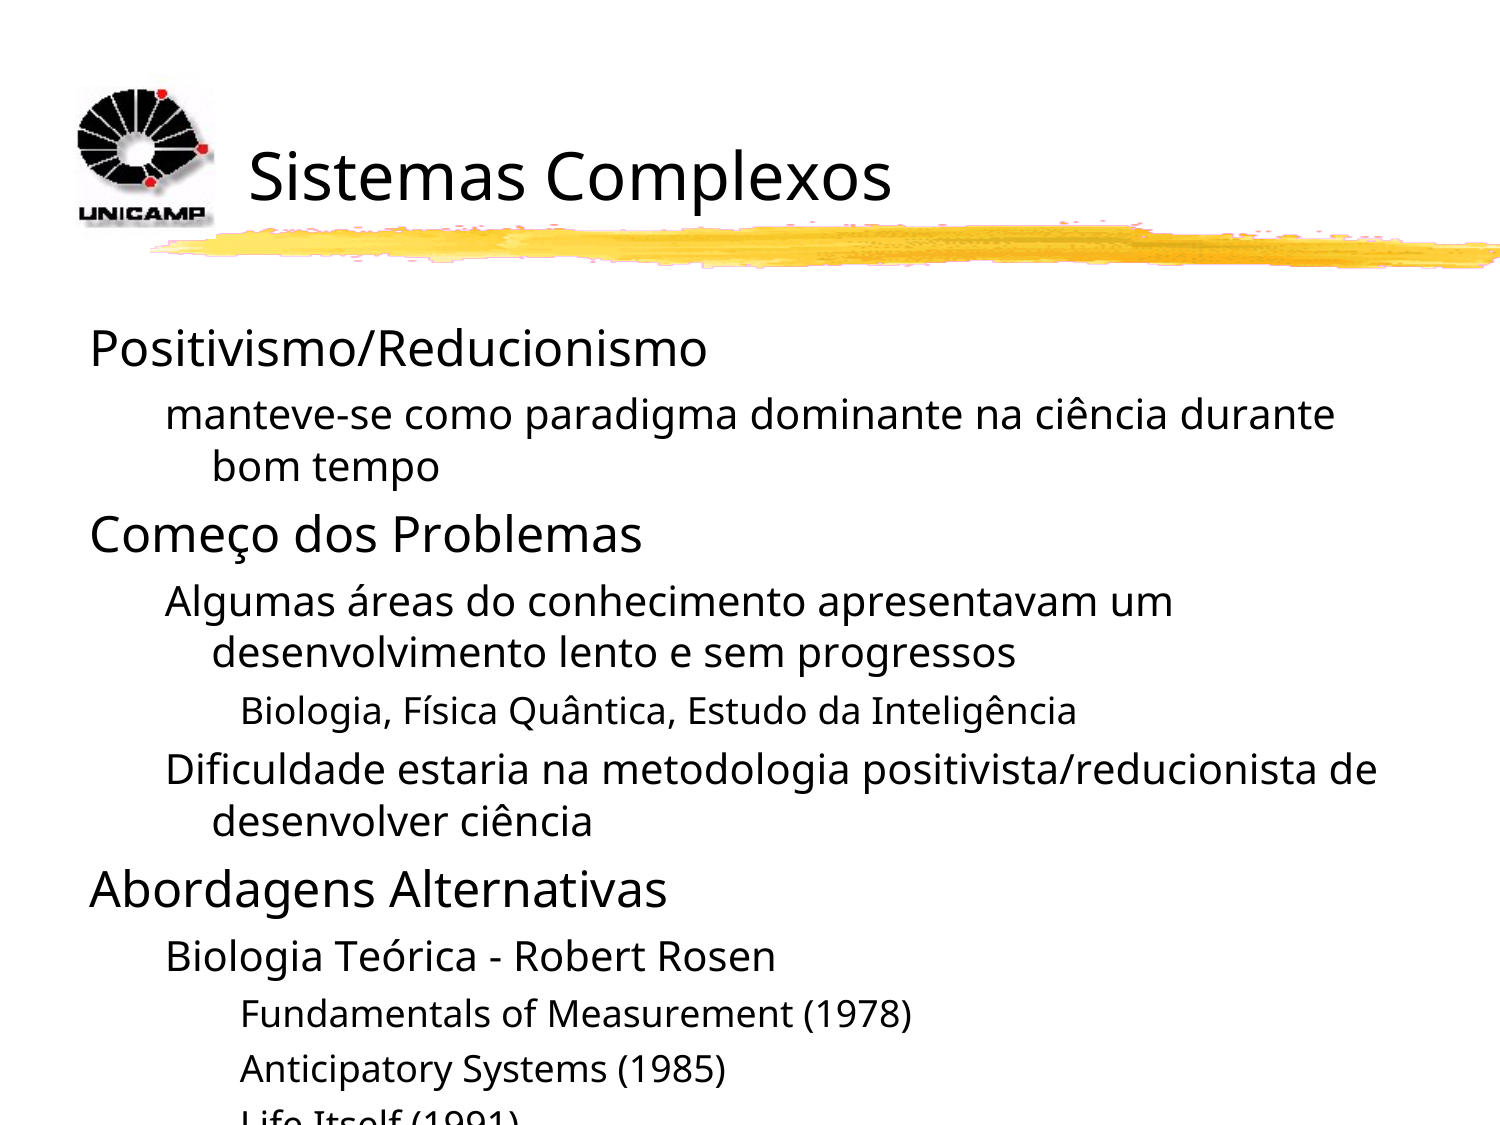

# Sistemas Complexos
Positivismo/Reducionismo
manteve-se como paradigma dominante na ciência durante bom tempo
Começo dos Problemas
Algumas áreas do conhecimento apresentavam um desenvolvimento lento e sem progressos
Biologia, Física Quântica, Estudo da Inteligência
Dificuldade estaria na metodologia positivista/reducionista de desenvolver ciência
Abordagens Alternativas
Biologia Teórica - Robert Rosen
Fundamentals of Measurement (1978)
Anticipatory Systems (1985)
Life Itself (1991)